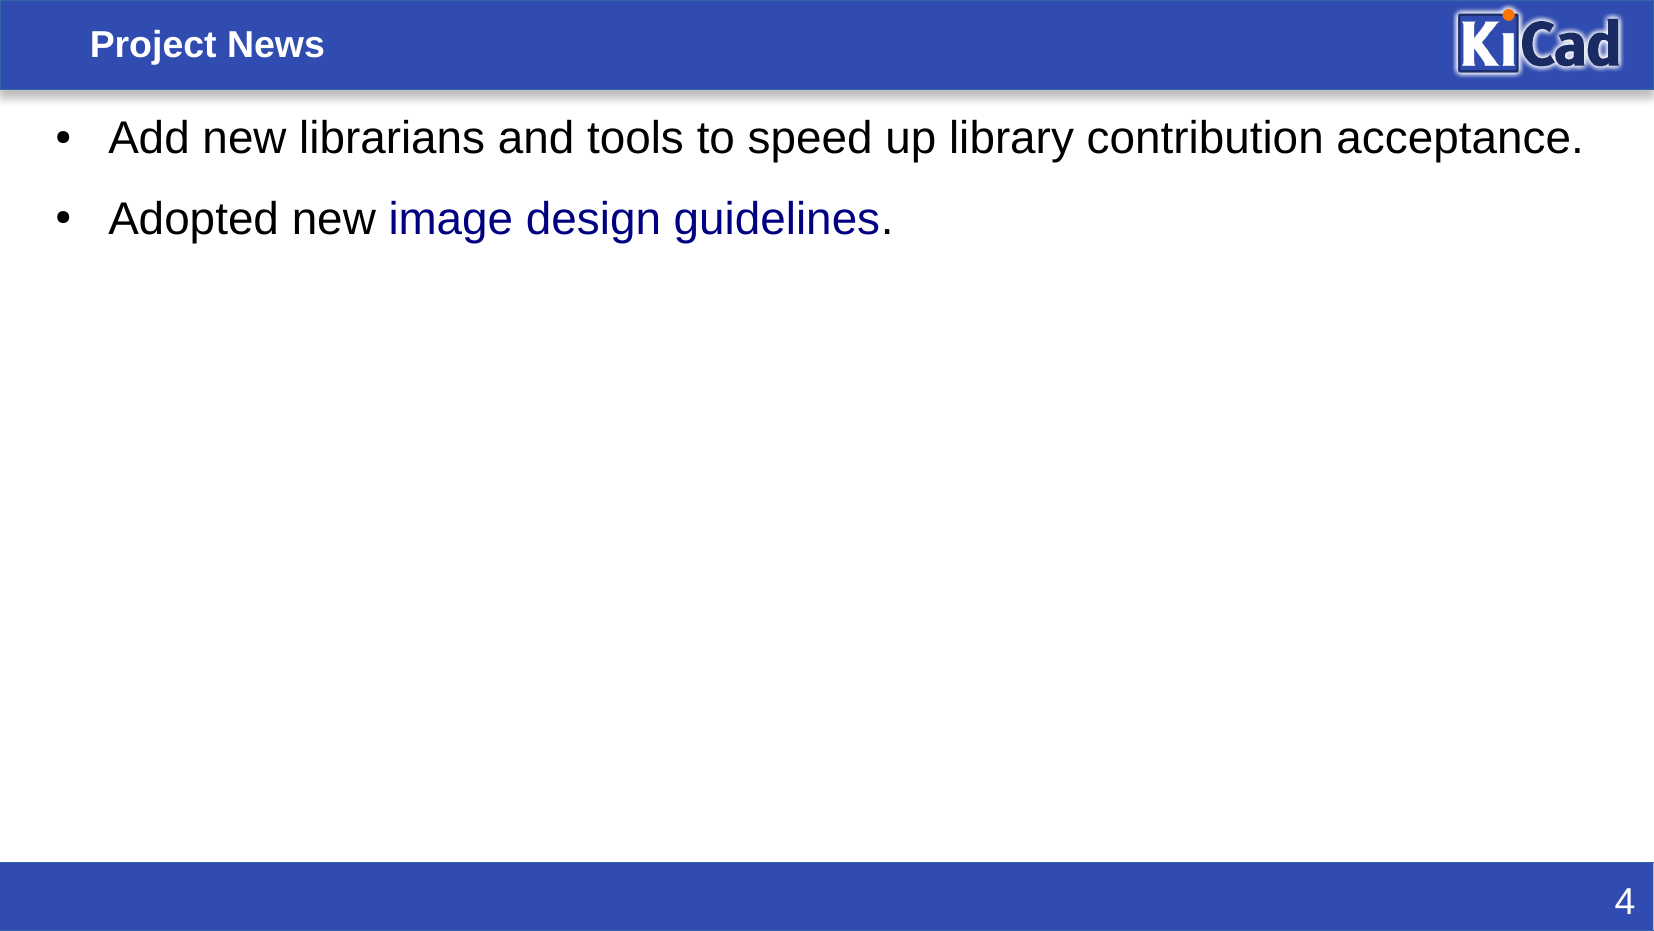

Project News
# Add new librarians and tools to speed up library contribution acceptance.
Adopted new image design guidelines.